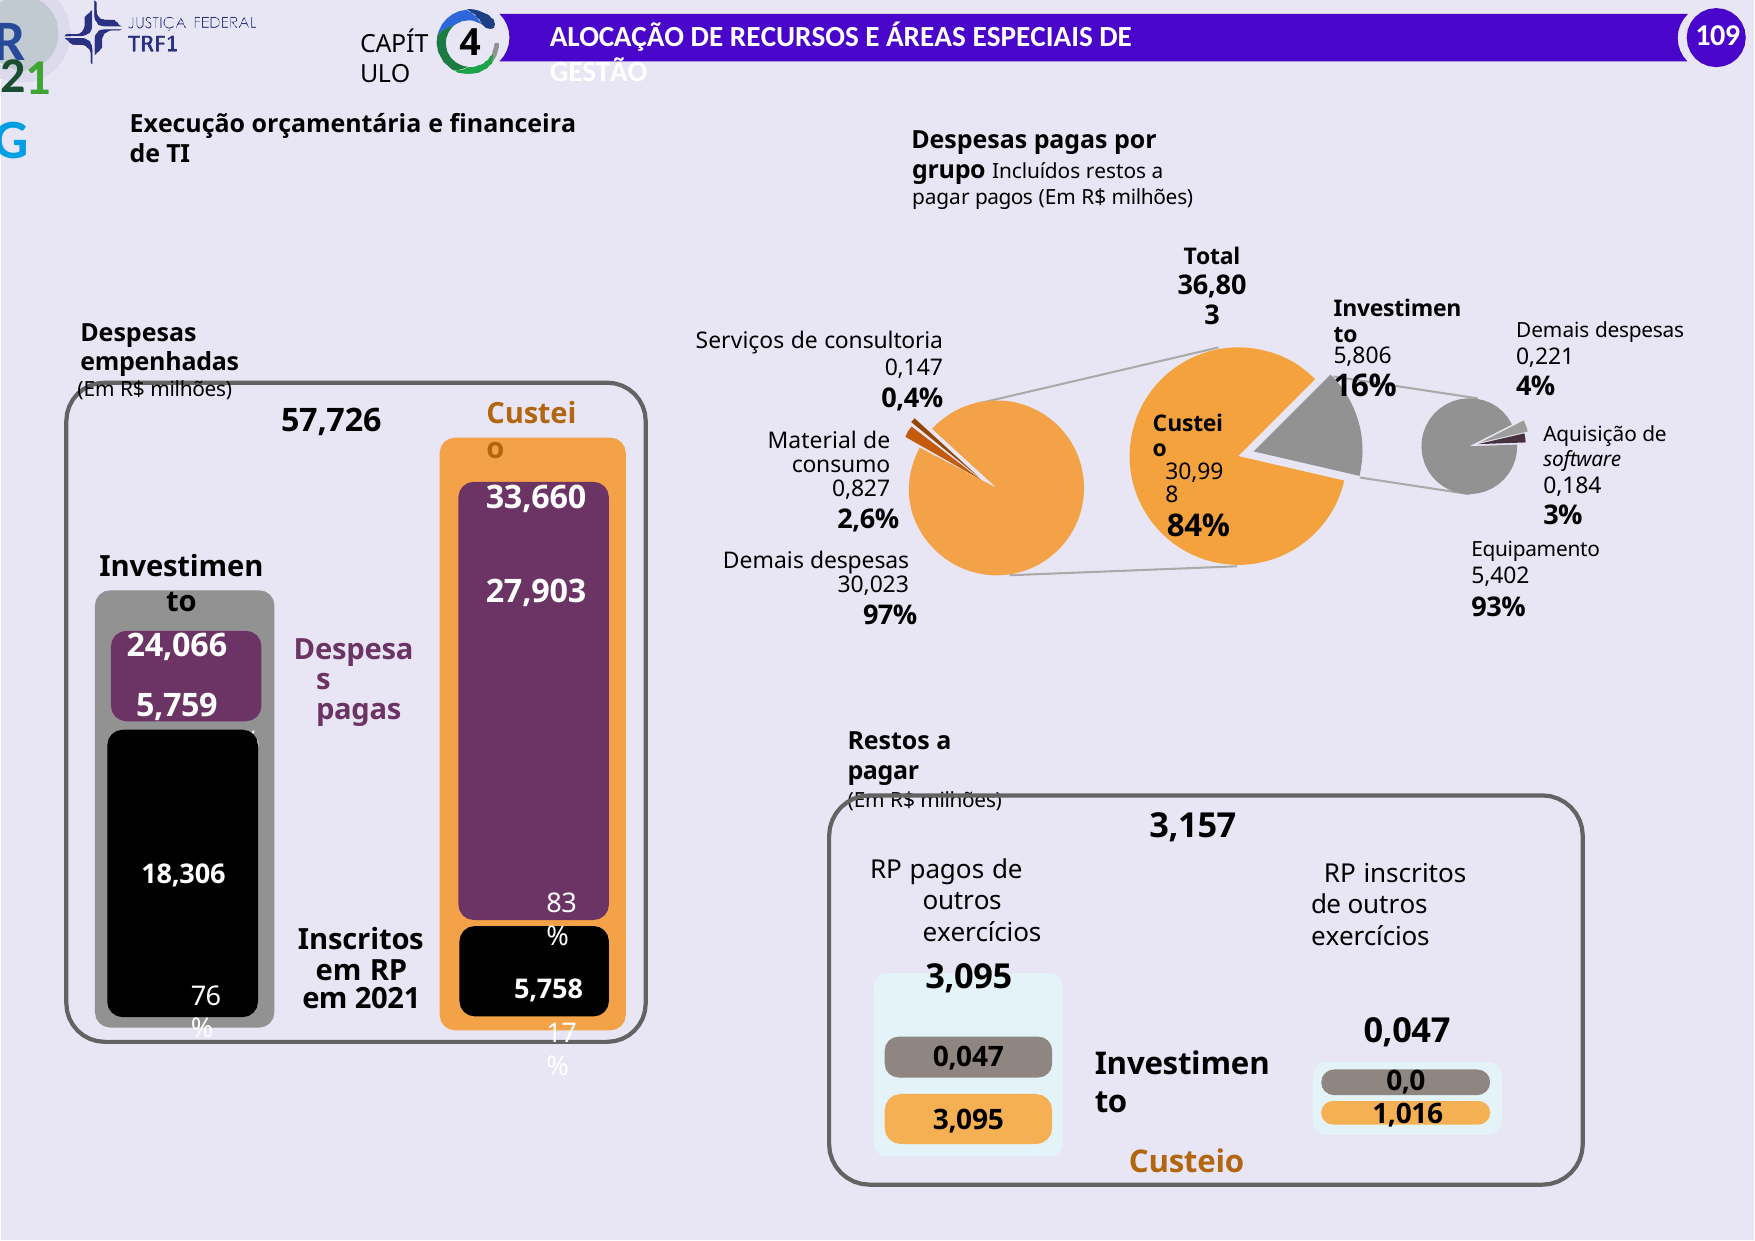

RG
109
21
ALOCAÇÃO DE RECURSOS E ÁREAS ESPECIAIS DE GESTÃO
4
CAPÍTULO
Execução orçamentária e financeira de TI
Despesas pagas por grupo Incluídos restos a pagar pagos (Em R$ milhões)
Total
36,803
Investimento
5,806
16%
Demais despesas
0,221
4%
Aquisição de software
0,184
3%
Equipamento
5,402
93%
Despesas empenhadas
(Em R$ milhões)
Serviços de consultoria
0,147
0,4%
Material de consumo
0,827
2,6%
Demais despesas
30,023
97%
Custeio
33,660
57,726
Custeio
30,998
84%
Investimento
24,066
5,759
24%
27,903
Despesas pagas
Restos a pagar
(Em R$ milhões)
3,157
RP pagos de outros exercícios
3,095
RP inscritos de outros exercícios
18,306
83%
5,758
17%
Inscritos
em RP em 2021
76%
0,047
0,0
1,016
Investimento
Custeio
0,047
3,095